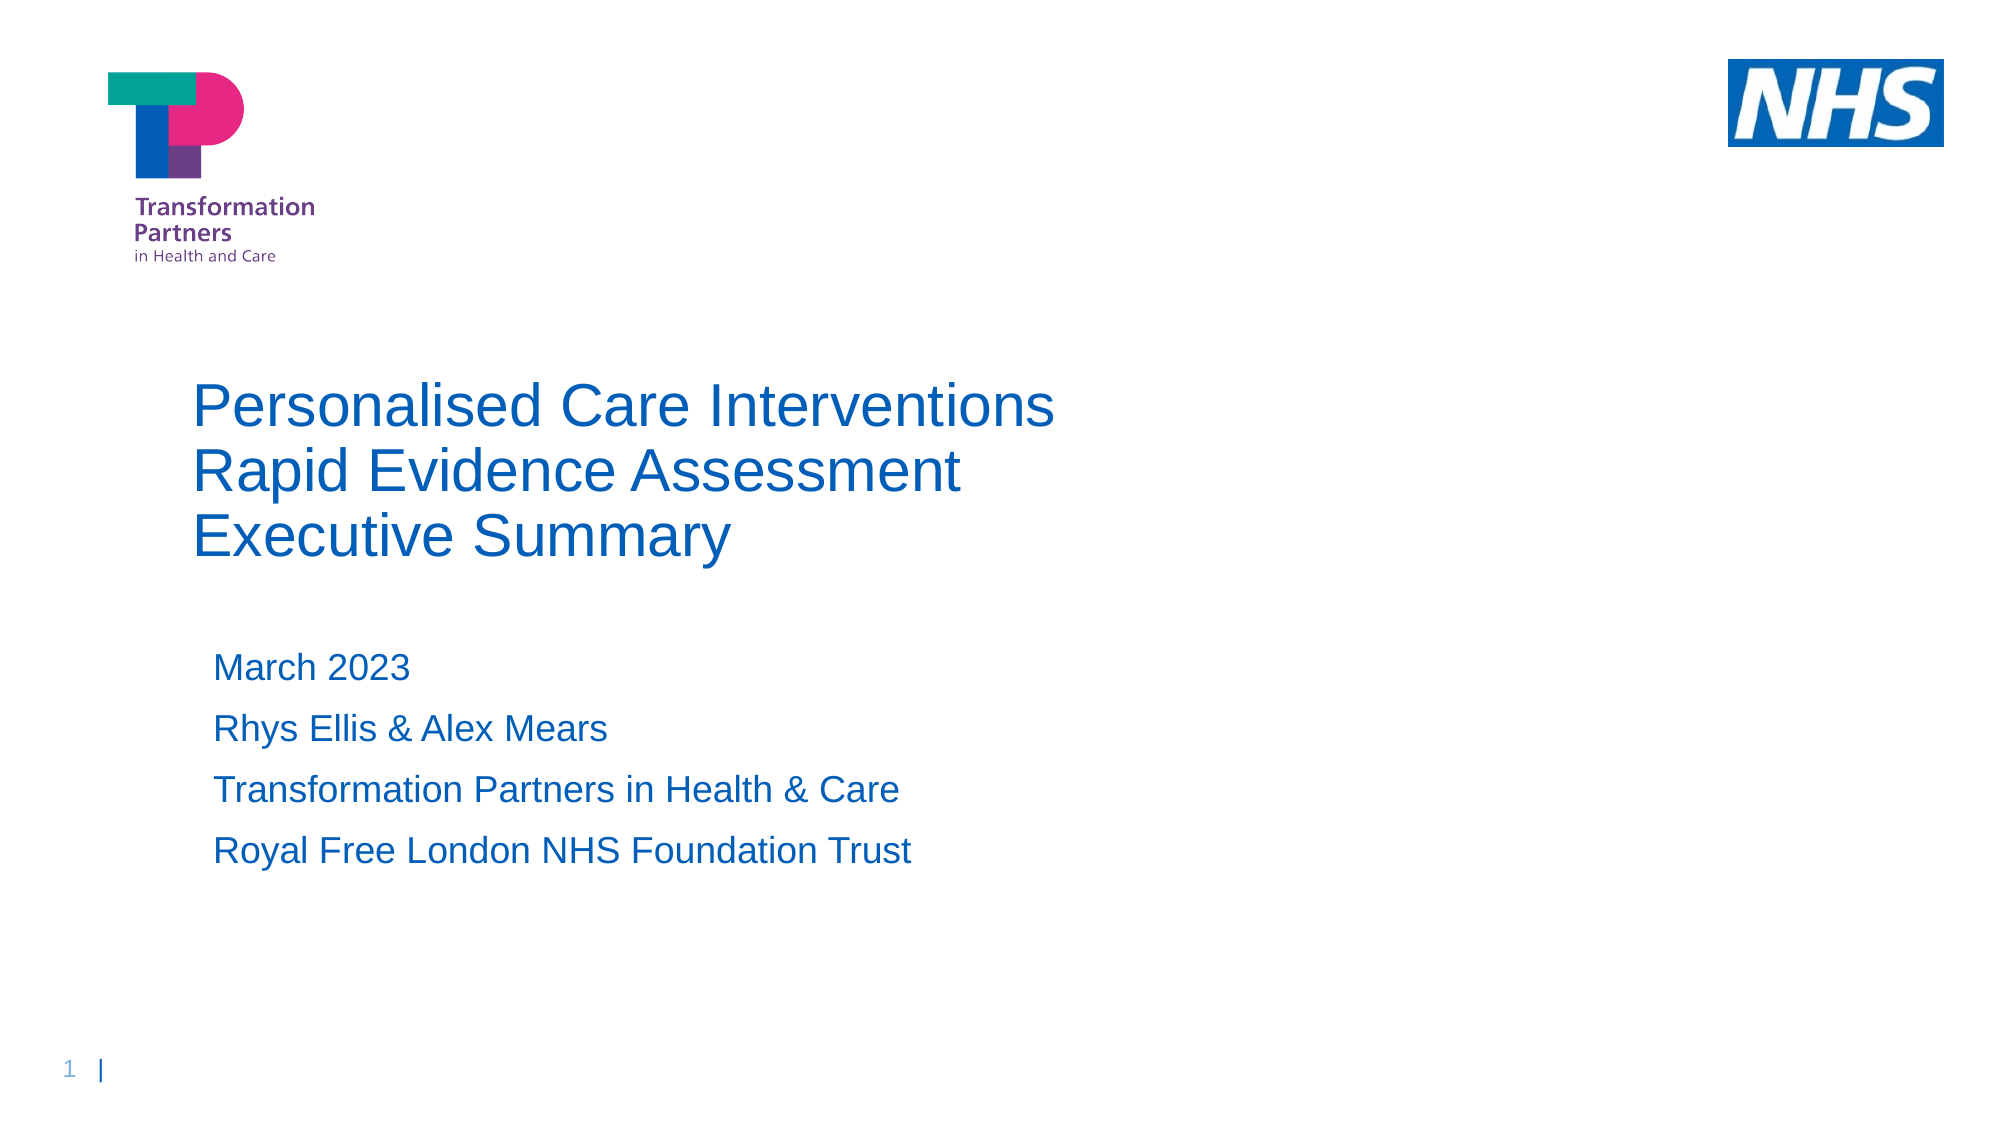

# Personalised Care Interventions Rapid Evidence Assessment Executive Summary
March 2023
Rhys Ellis & Alex Mears
Transformation Partners in Health & Care
Royal Free London NHS Foundation Trust